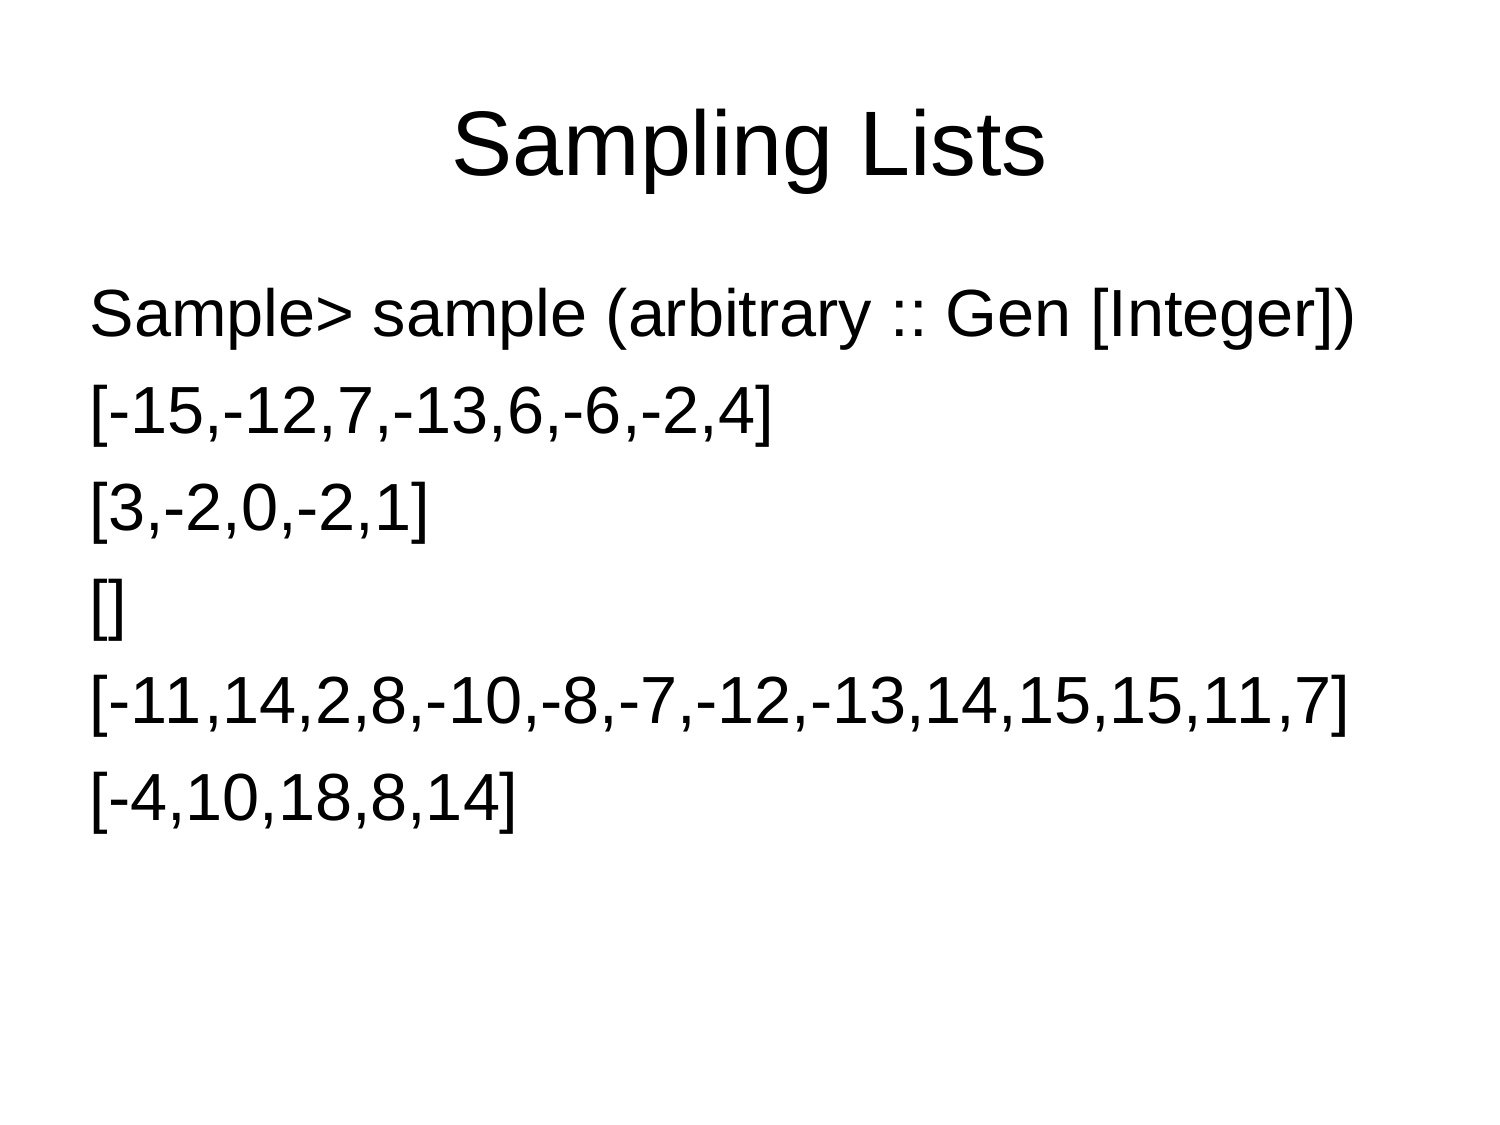

# Sampling Lists
Sample> sample (arbitrary :: Gen [Integer])
[-15,-12,7,-13,6,-6,-2,4]
[3,-2,0,-2,1]
[]
[-11,14,2,8,-10,-8,-7,-12,-13,14,15,15,11,7]
[-4,10,18,8,14]